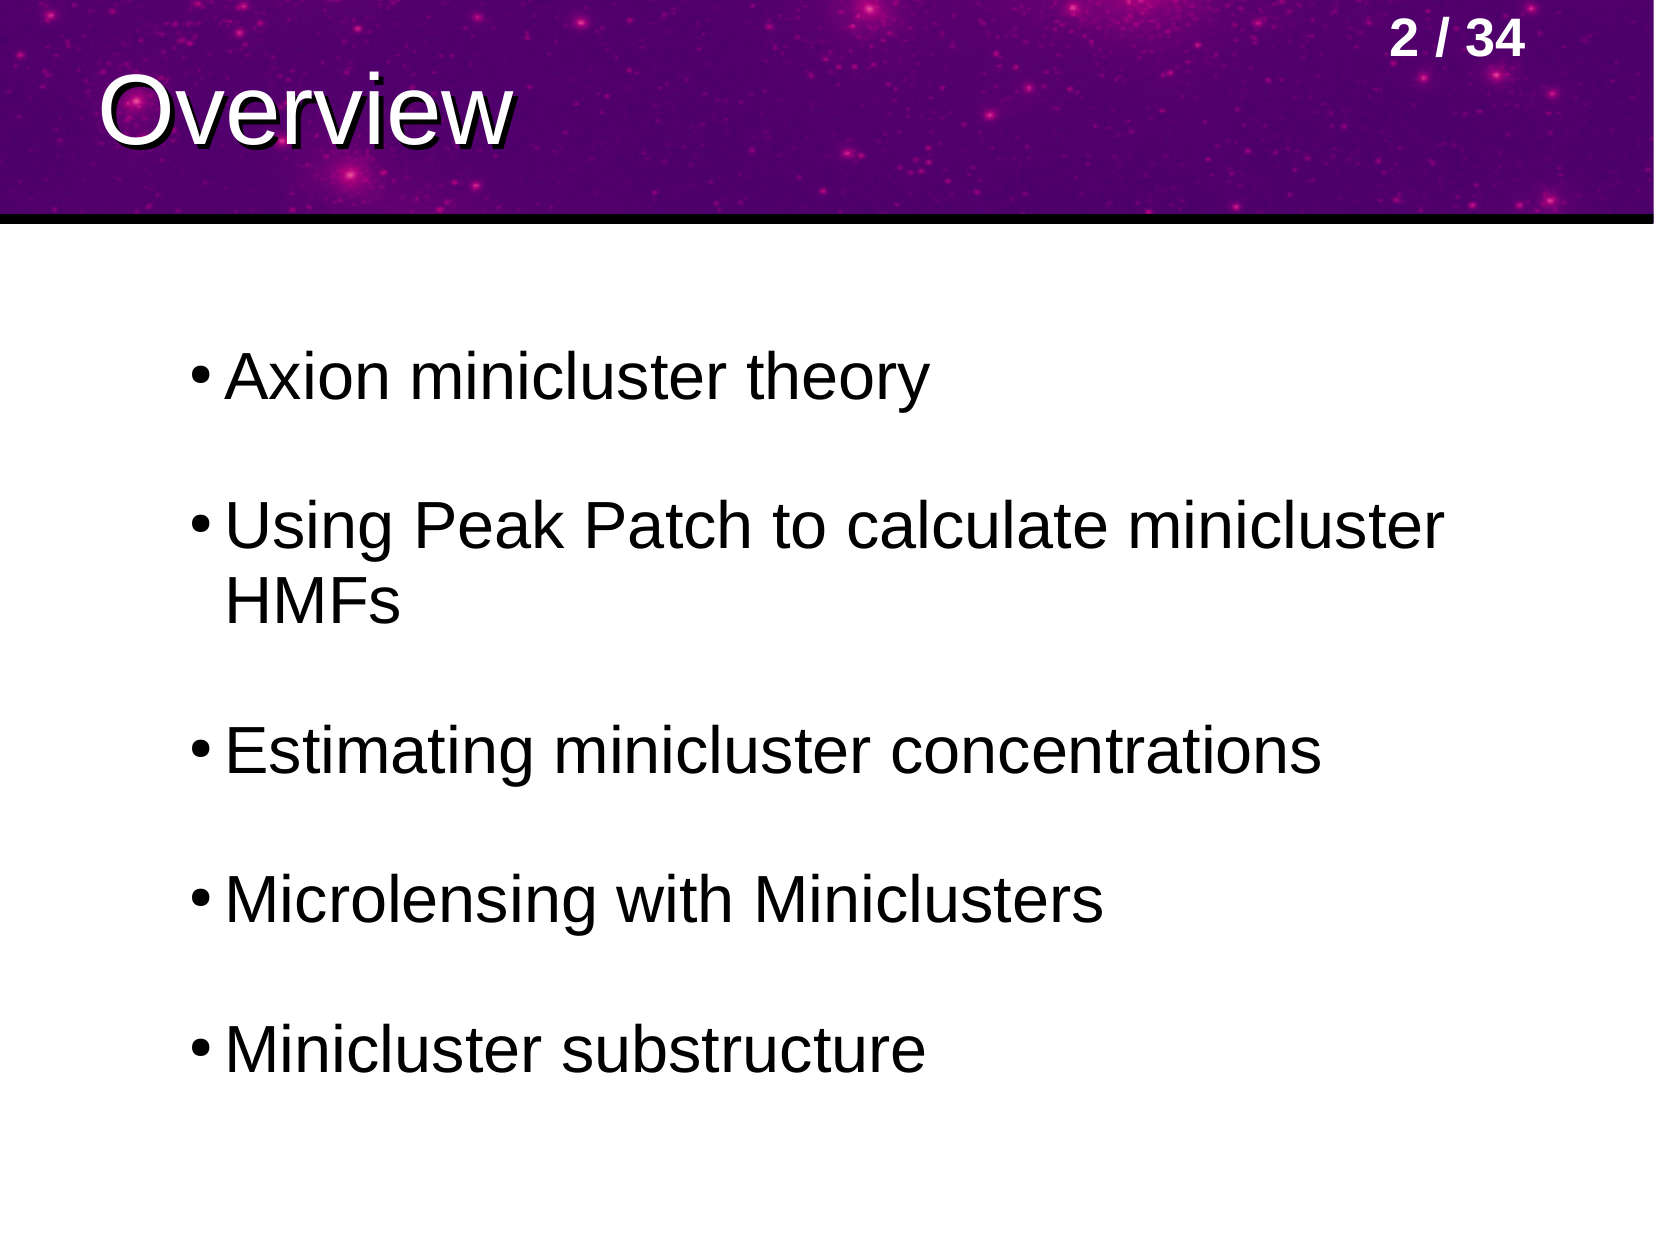

Overview
# Axion minicluster theory
Using Peak Patch to calculate minicluster HMFs
Estimating minicluster concentrations
Microlensing with Miniclusters
Minicluster substructure